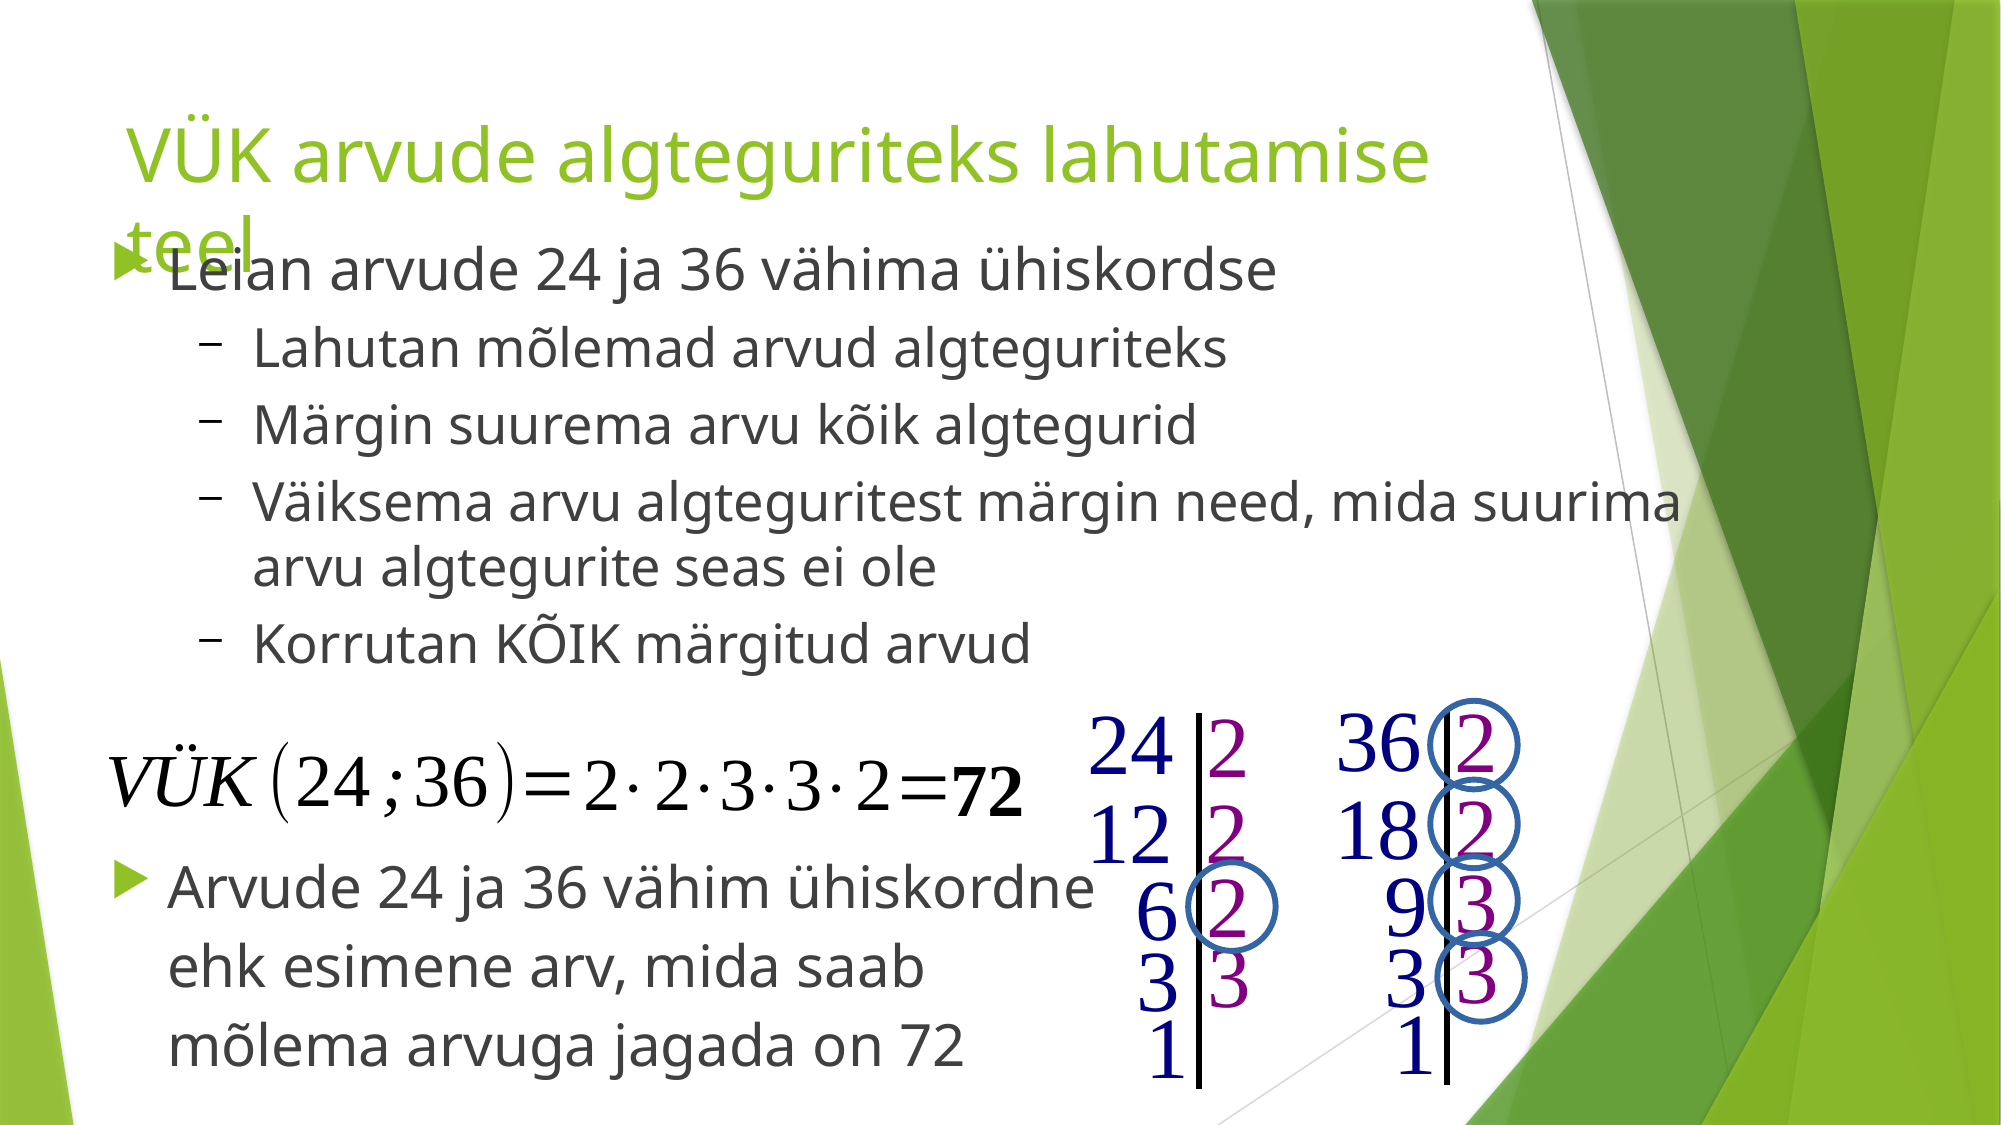

# VÜK arvude algteguriteks lahutamise teel
Leian arvude 24 ja 36 vähima ühiskordse
Lahutan mõlemad arvud algteguriteks
Märgin suurema arvu kõik algtegurid
Väiksema arvu algteguritest märgin need, mida suurima arvu algtegurite seas ei ole
Korrutan KÕIK märgitud arvud
Arvude 24 ja 36 vähim ühiskordne
ehk esimene arv, mida saab
mõlema arvuga jagada on 72